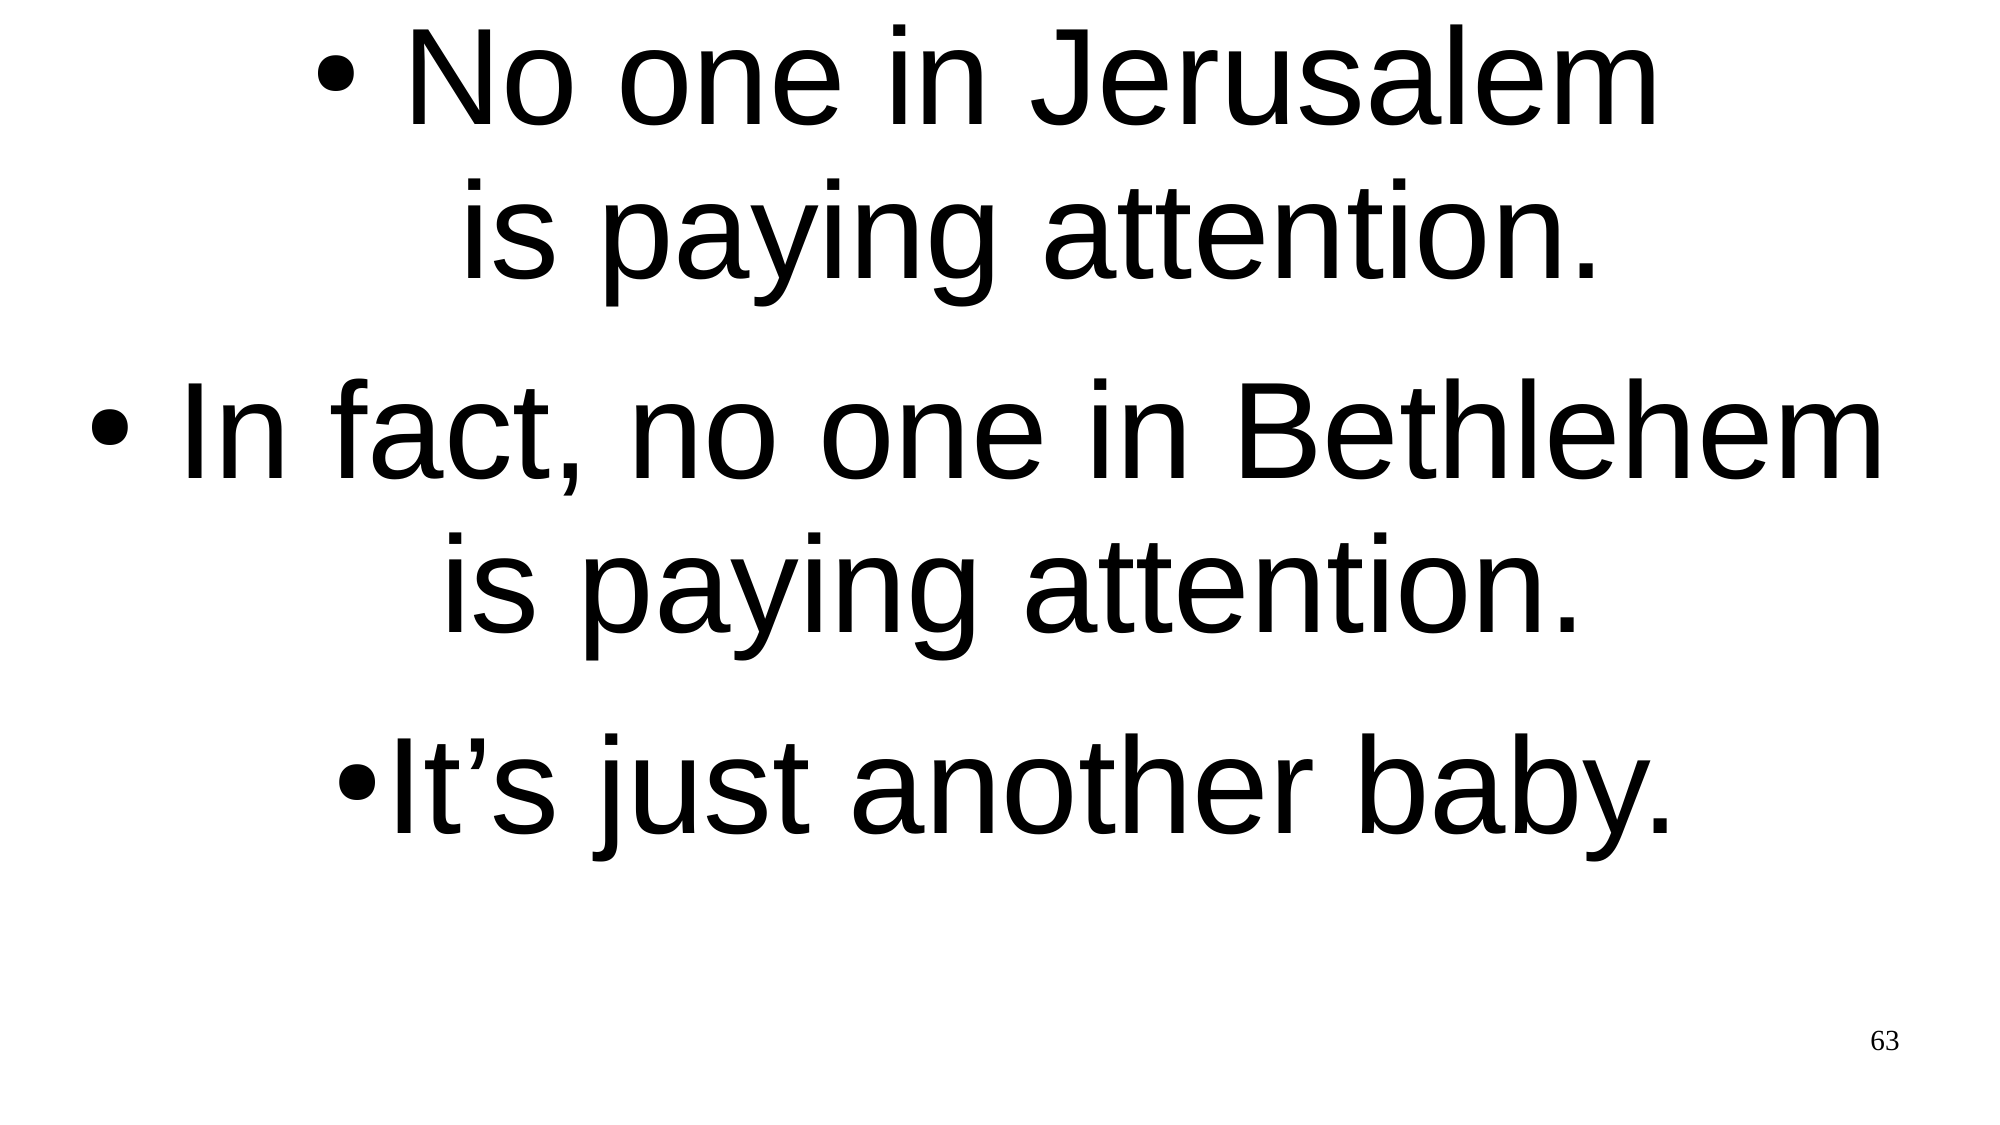

# No one in Jerusalem is paying attention.
 In fact, no one in Bethlehem
is paying attention.
It’s just another baby.
63